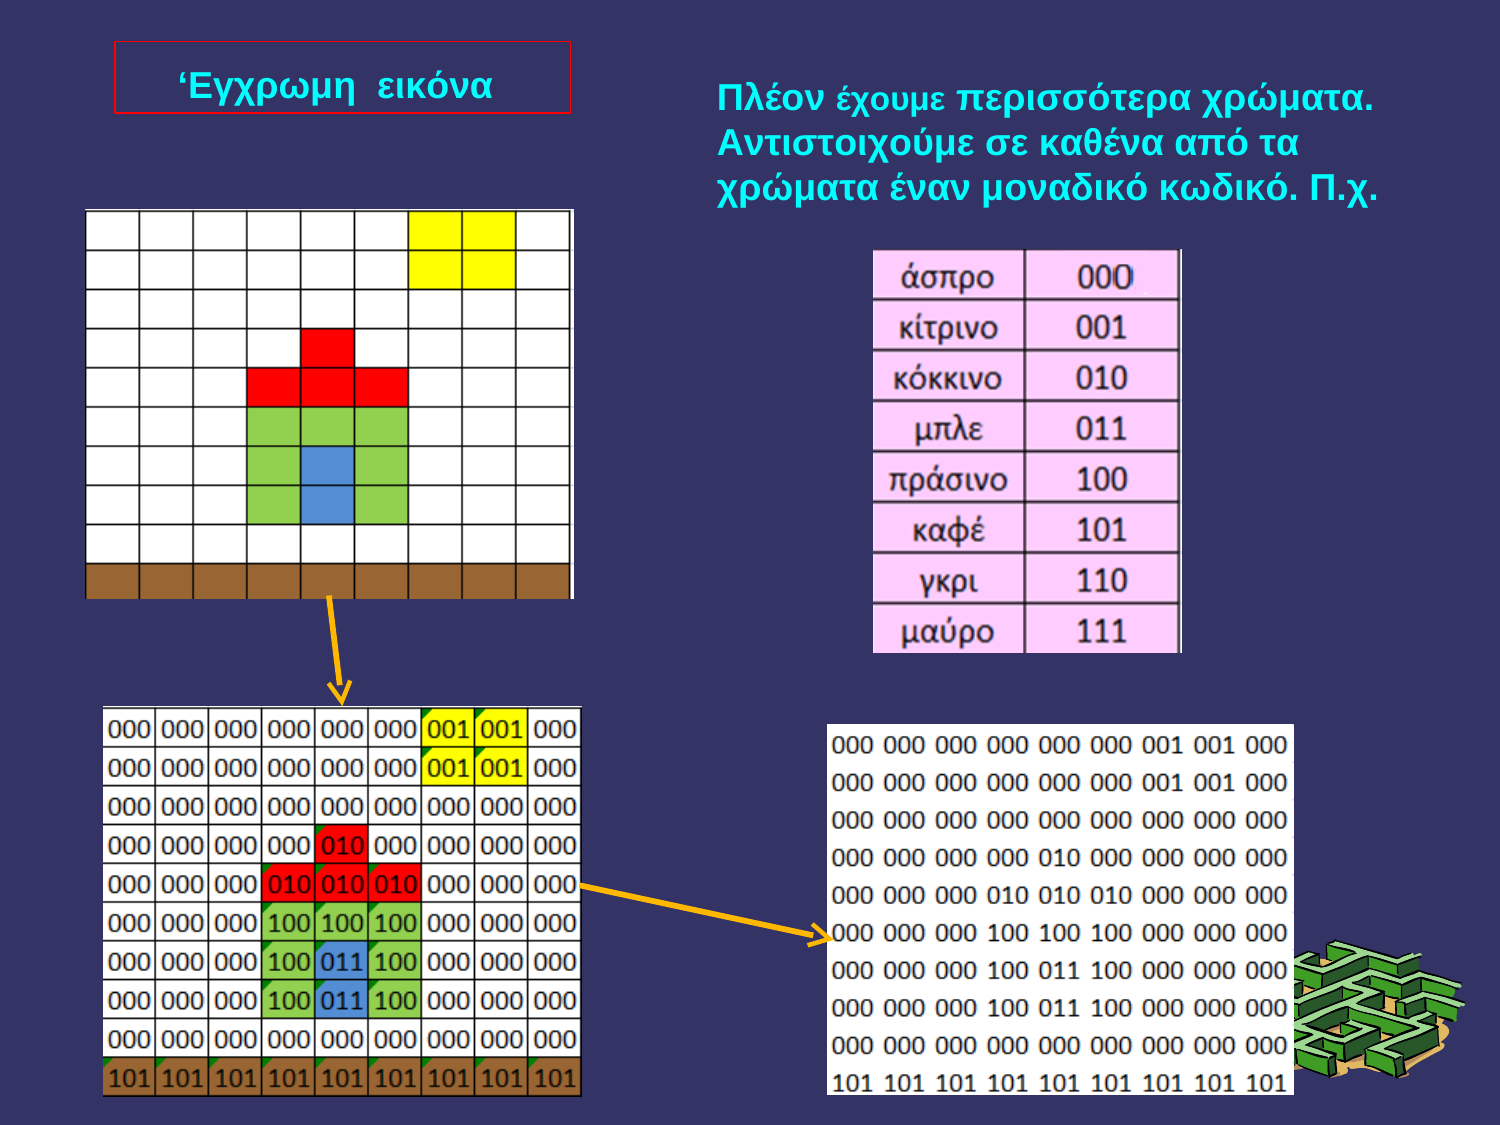

‘Εγχρωμη εικόνα
Πλέον έχουμε περισσότερα χρώματα.
Αντιστοιχούμε σε καθένα από τα
χρώματα έναν μοναδικό κωδικό. Π.χ.